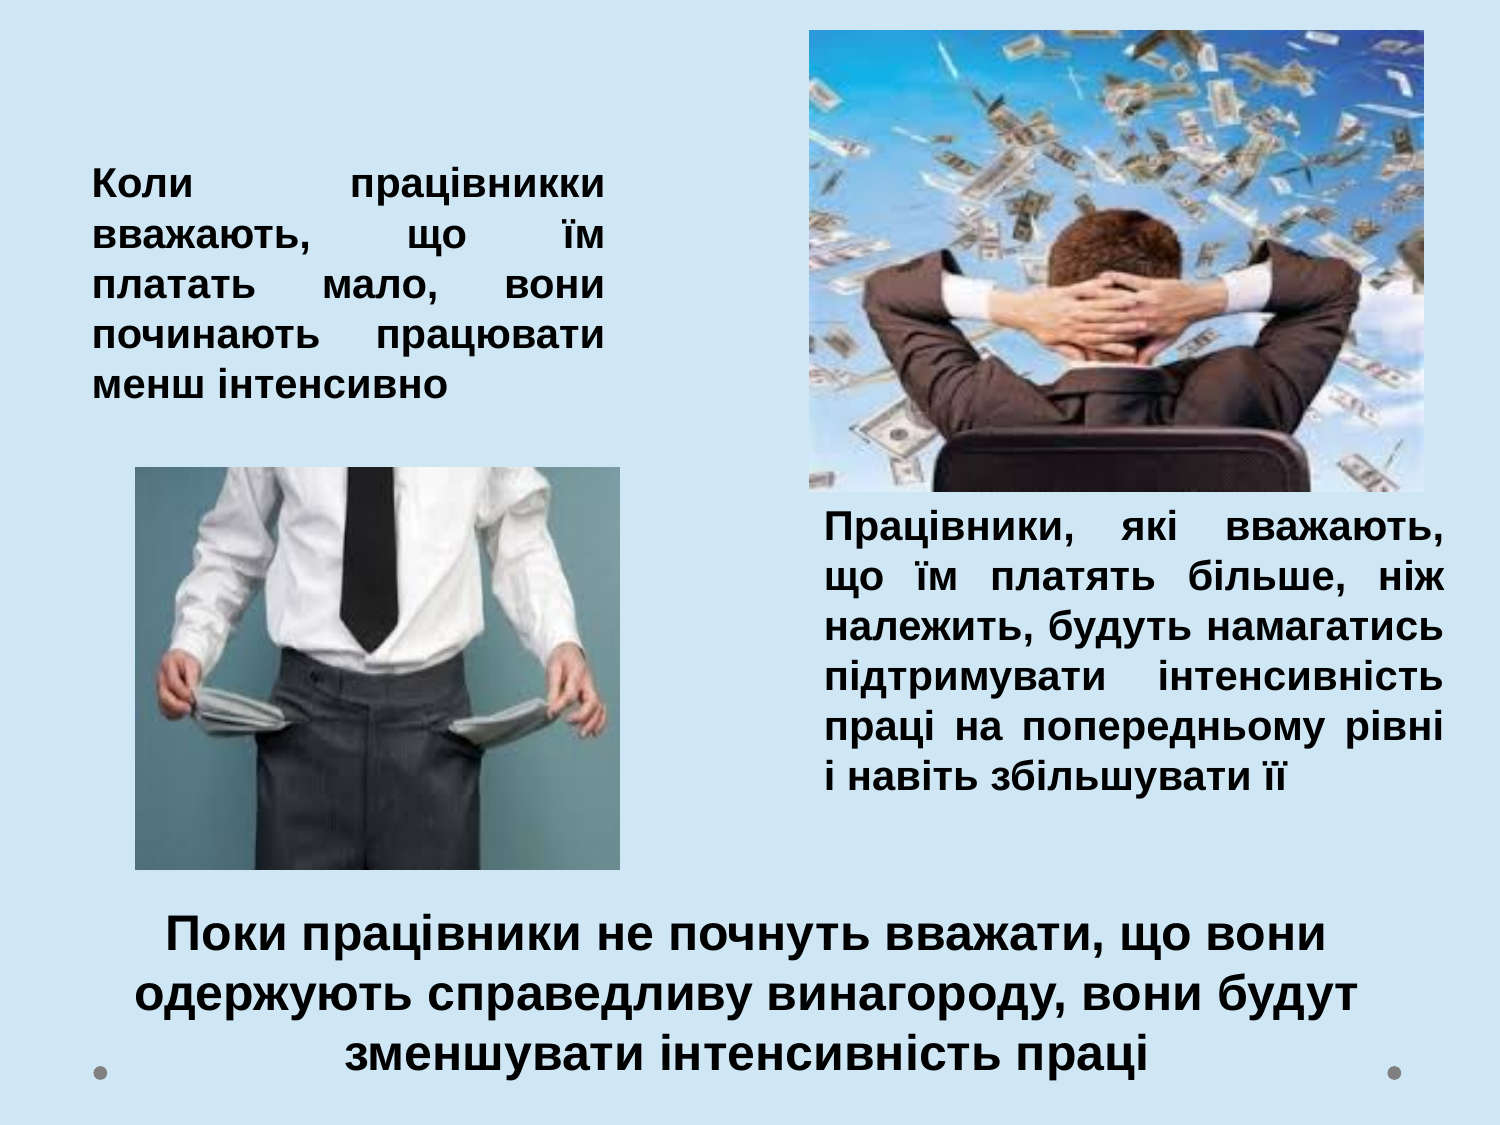

Коли працівникки вважають, що їм платать мало, вони починають працювати менш інтенсивно
Працівники, які вважають, що їм платять більше, ніж належить, будуть намагатись підтримувати інтенсивність праці на попередньому рівні і навіть збільшувати її
Поки працівники не почнуть вважати, що вони одержують справедливу винагороду, вони будут
зменшувати інтенсивність праці